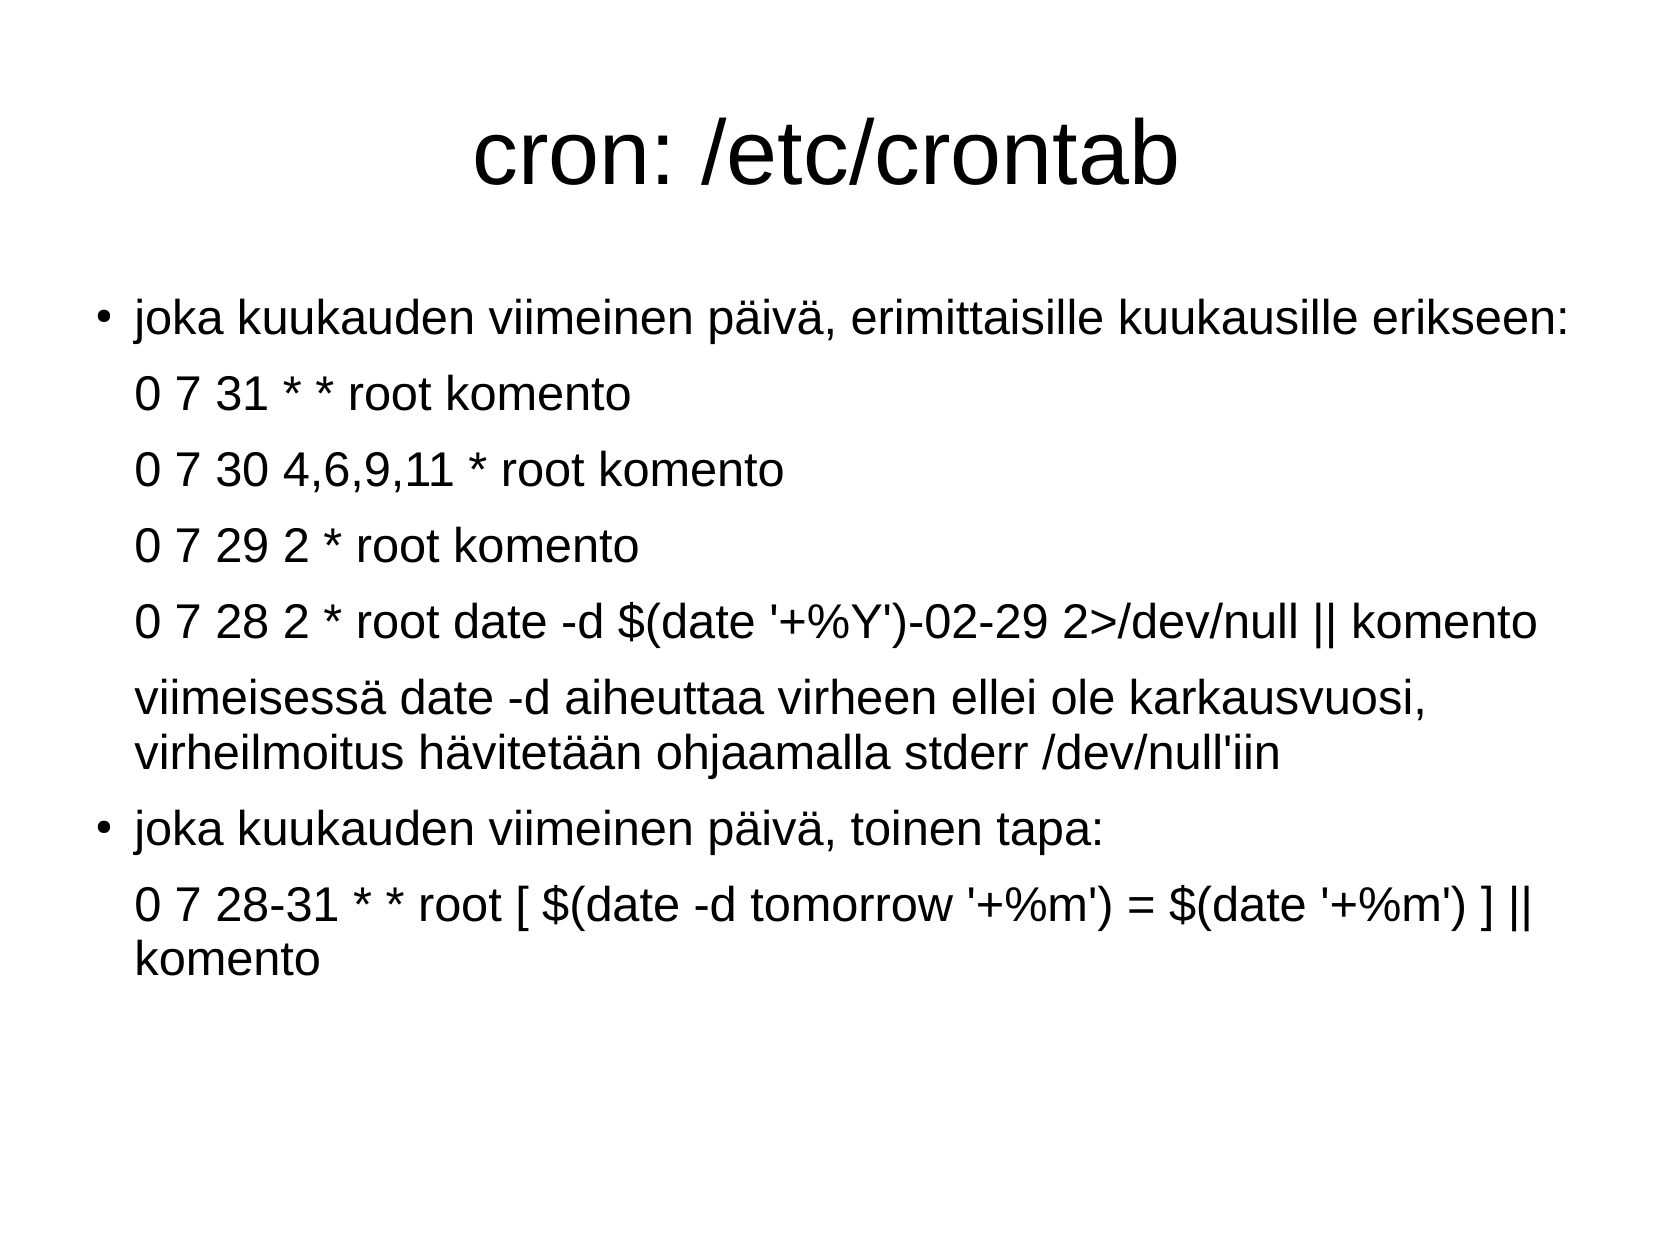

# cron: /etc/crontab
joka kuukauden viimeinen päivä, erimittaisille kuukausille erikseen:
0 7 31 * * root komento
0 7 30 4,6,9,11 * root komento
0 7 29 2 * root komento
0 7 28 2 * root date -d $(date '+%Y')-02-29 2>/dev/null || komento
viimeisessä date -d aiheuttaa virheen ellei ole karkausvuosi, virheilmoitus hävitetään ohjaamalla stderr /dev/null'iin
joka kuukauden viimeinen päivä, toinen tapa:
0 7 28-31 * * root [ $(date -d tomorrow '+%m') = $(date '+%m') ] || komento